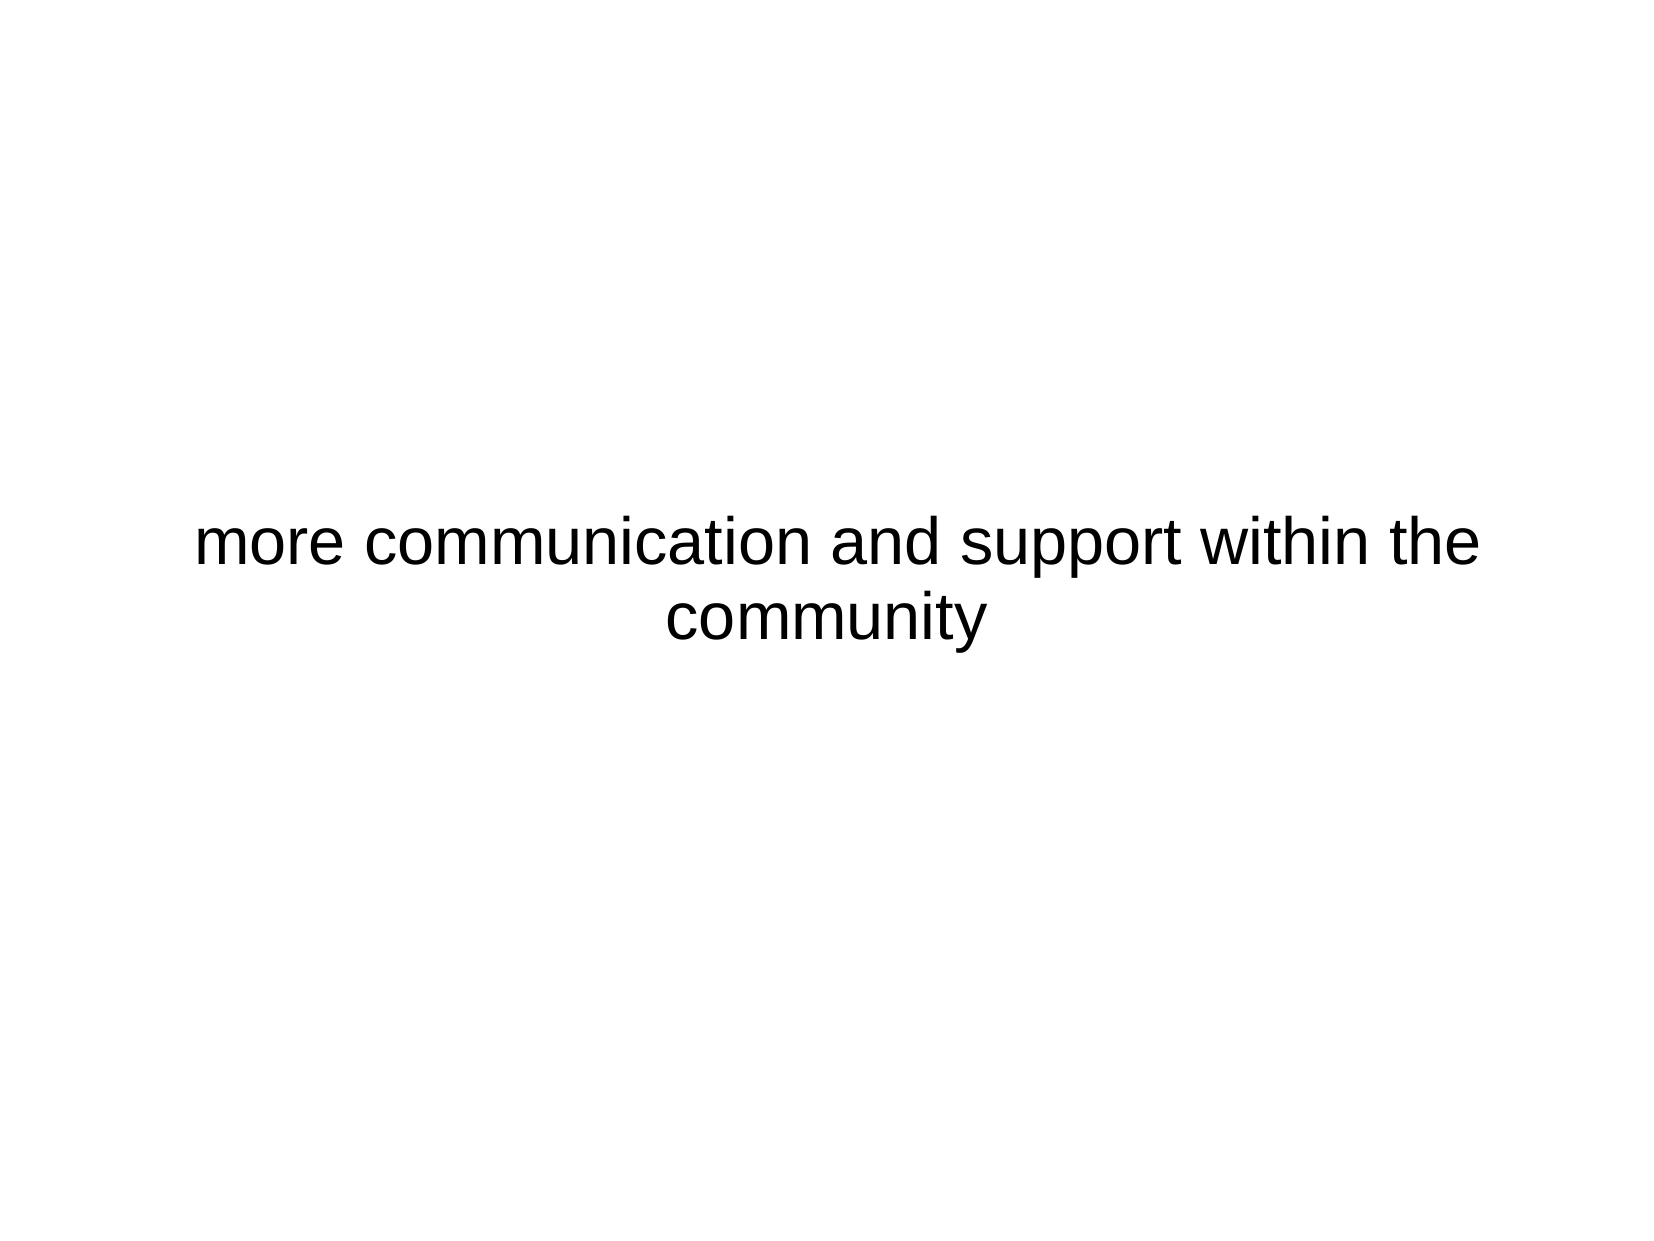

# more communication and support within the community